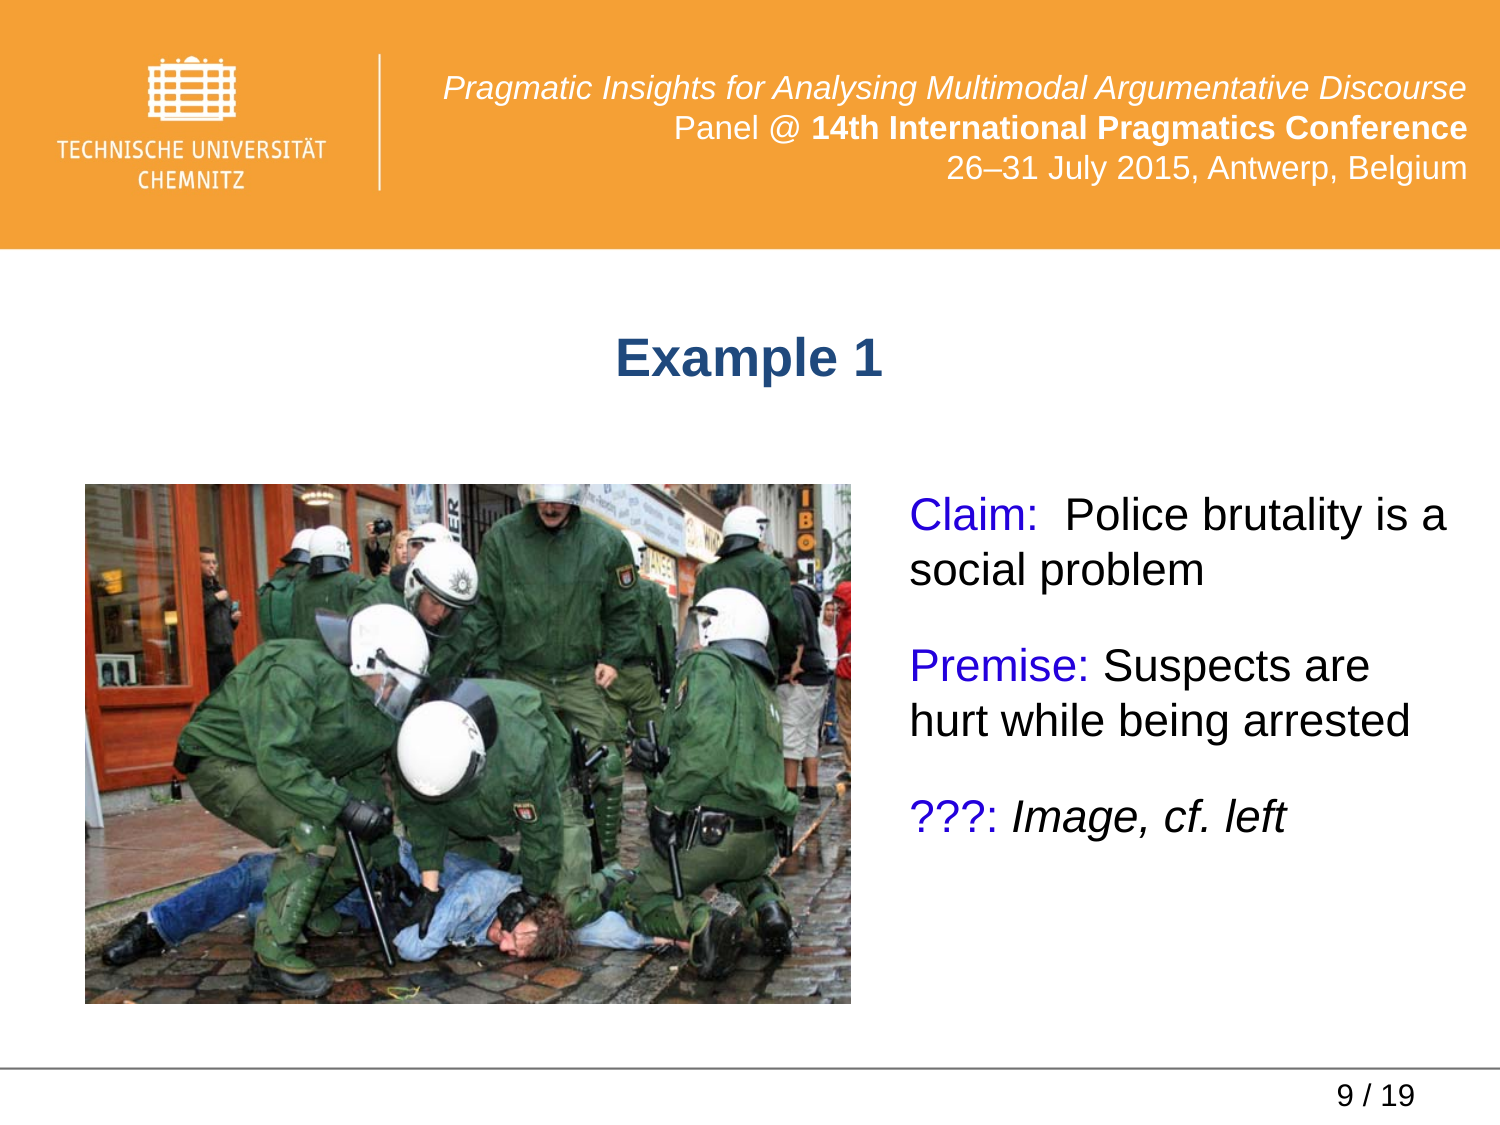

#
Pragmatic Insights for Analysing Multimodal Argumentative Discourse
Panel @ 14th International Pragmatics Conference
26–31 July 2015, Antwerp, Belgium
Example 1
Claim: Police brutality is a social problem
Premise: Suspects are hurt while being arrested
???: Image, cf. left